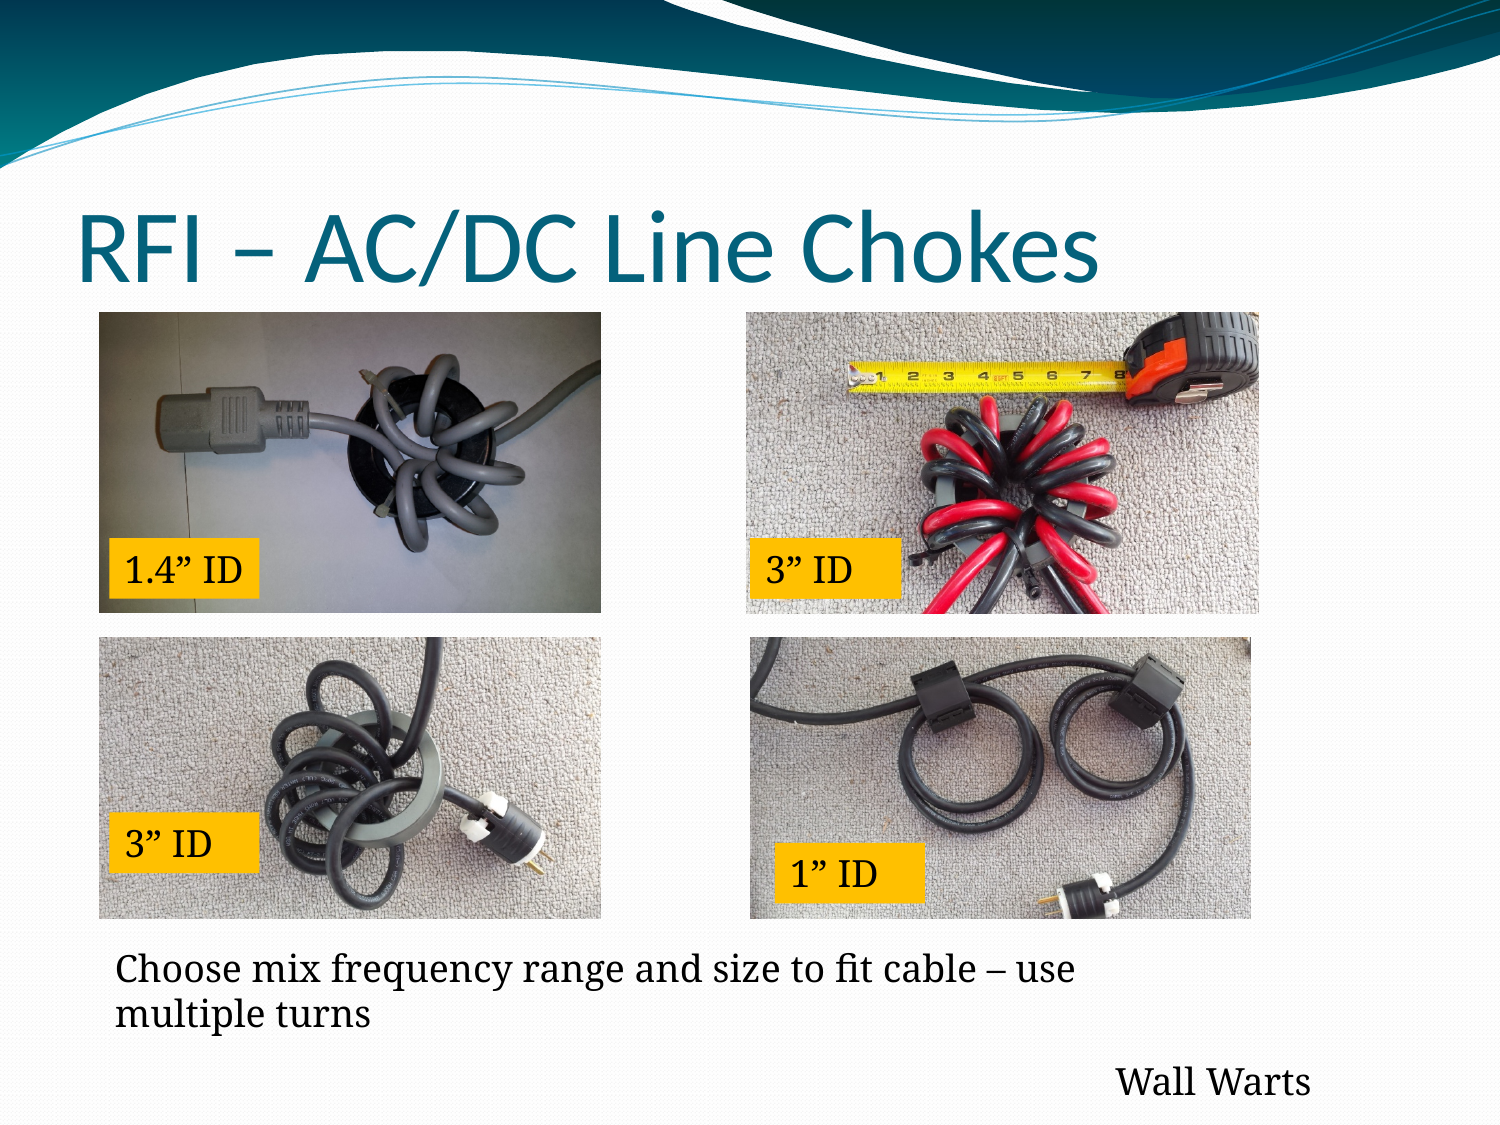

# RFI – AC/DC Line Chokes
1.4” ID
3” ID
1.4” ID
3” ID
1” ID
Choose mix frequency range and size to fit cable – use multiple turns
Wall Warts